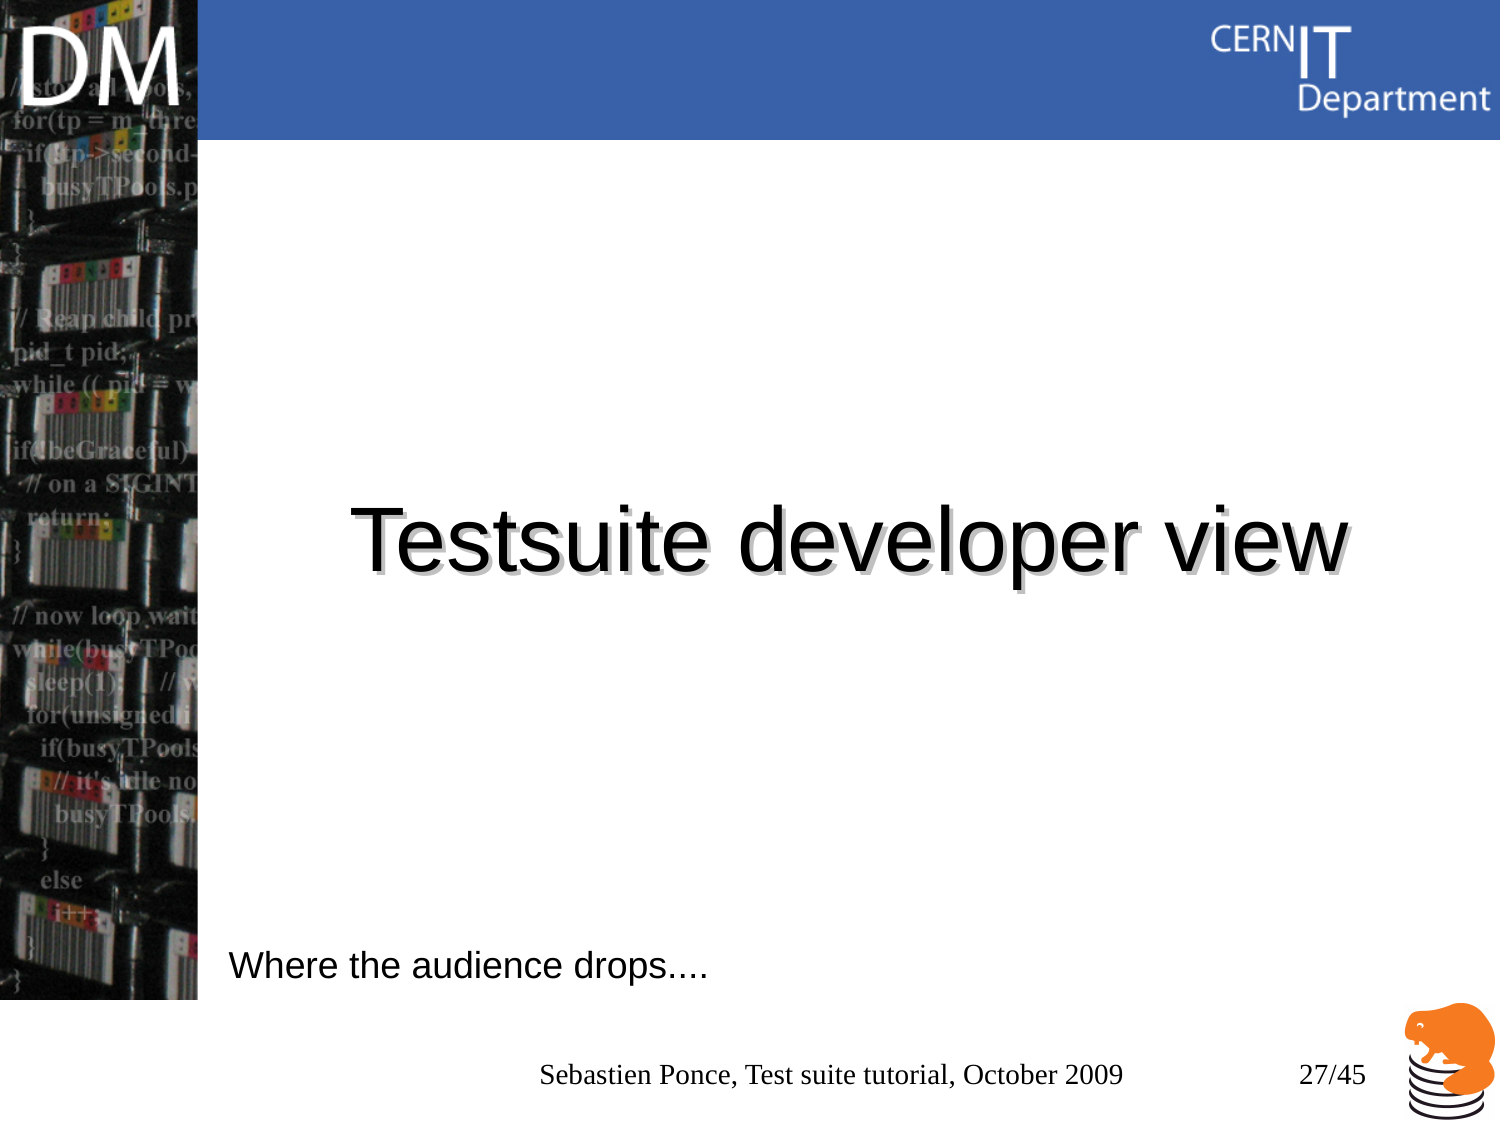

Testsuite developer view
Where the audience drops....